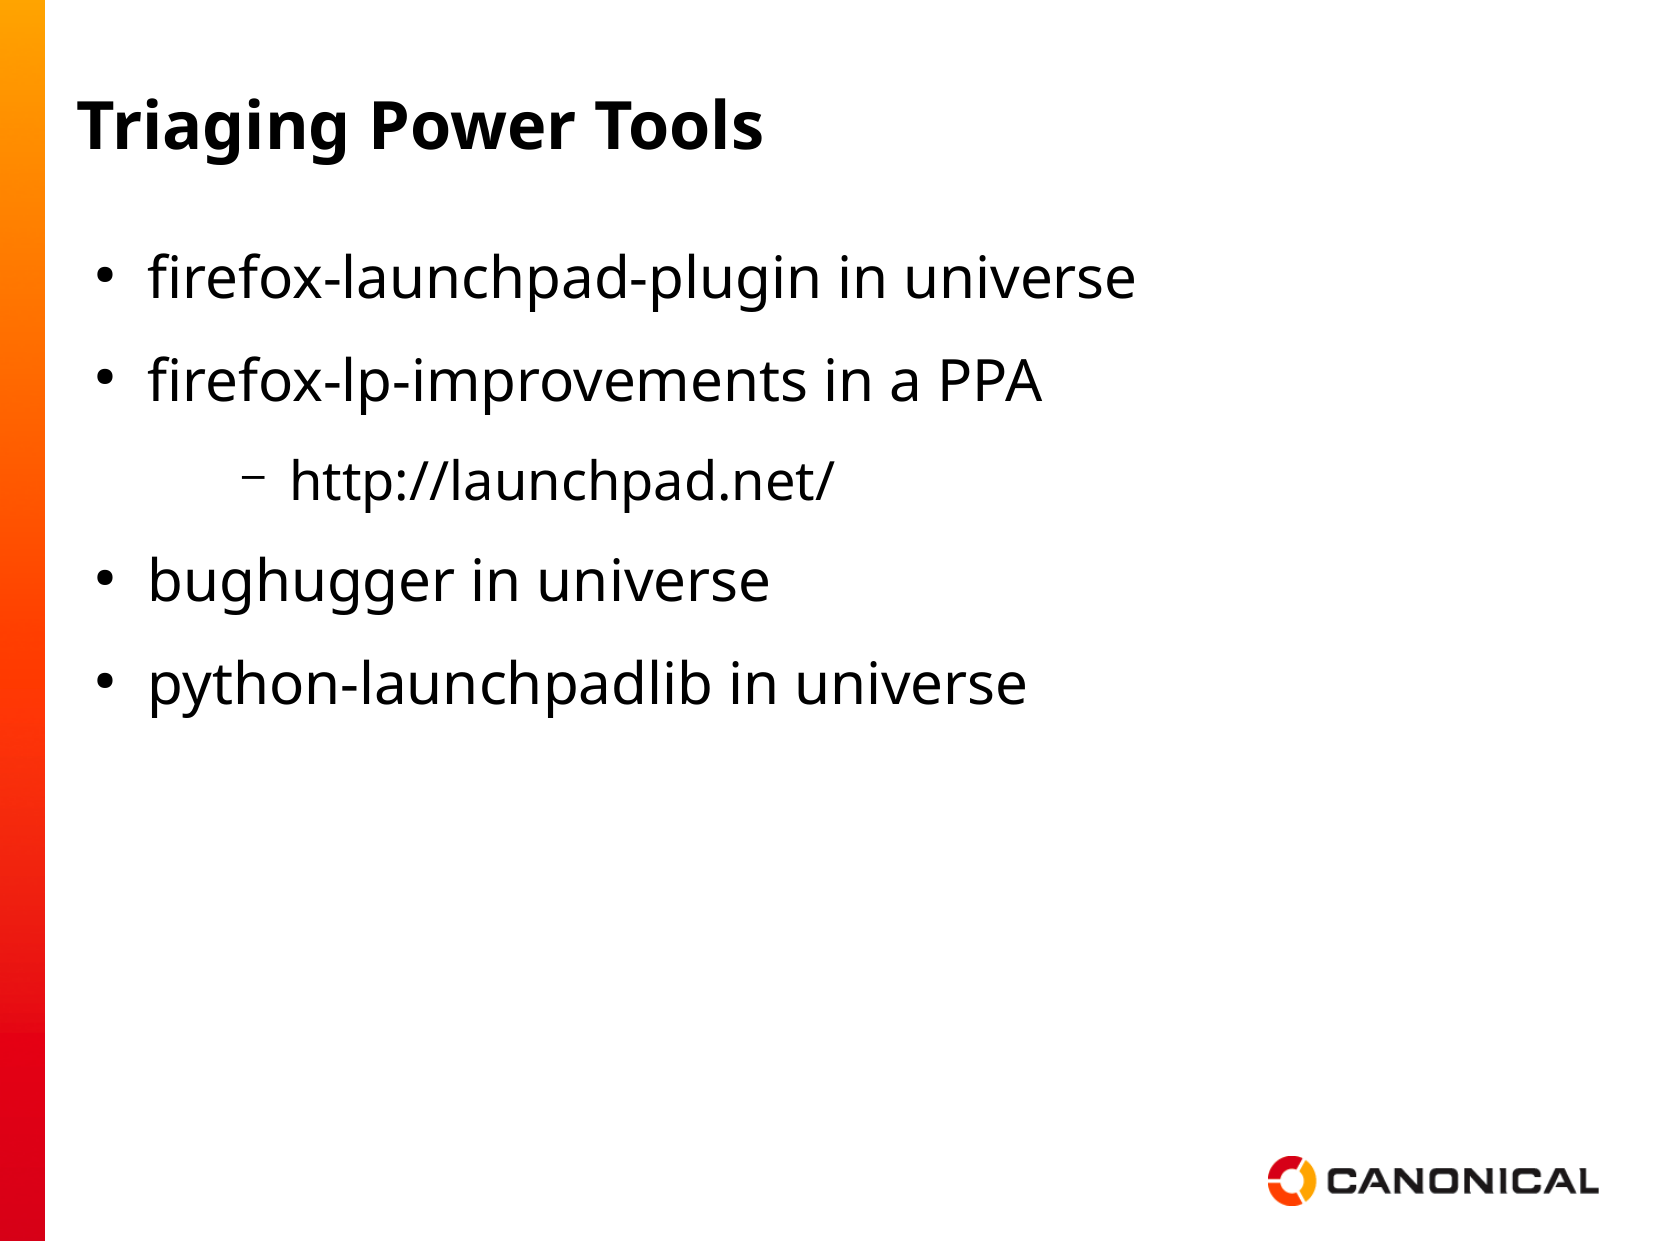

# Triaging Power Tools
firefox-launchpad-plugin in universe
firefox-lp-improvements in a PPA
http://launchpad.net/
bughugger in universe
python-launchpadlib in universe